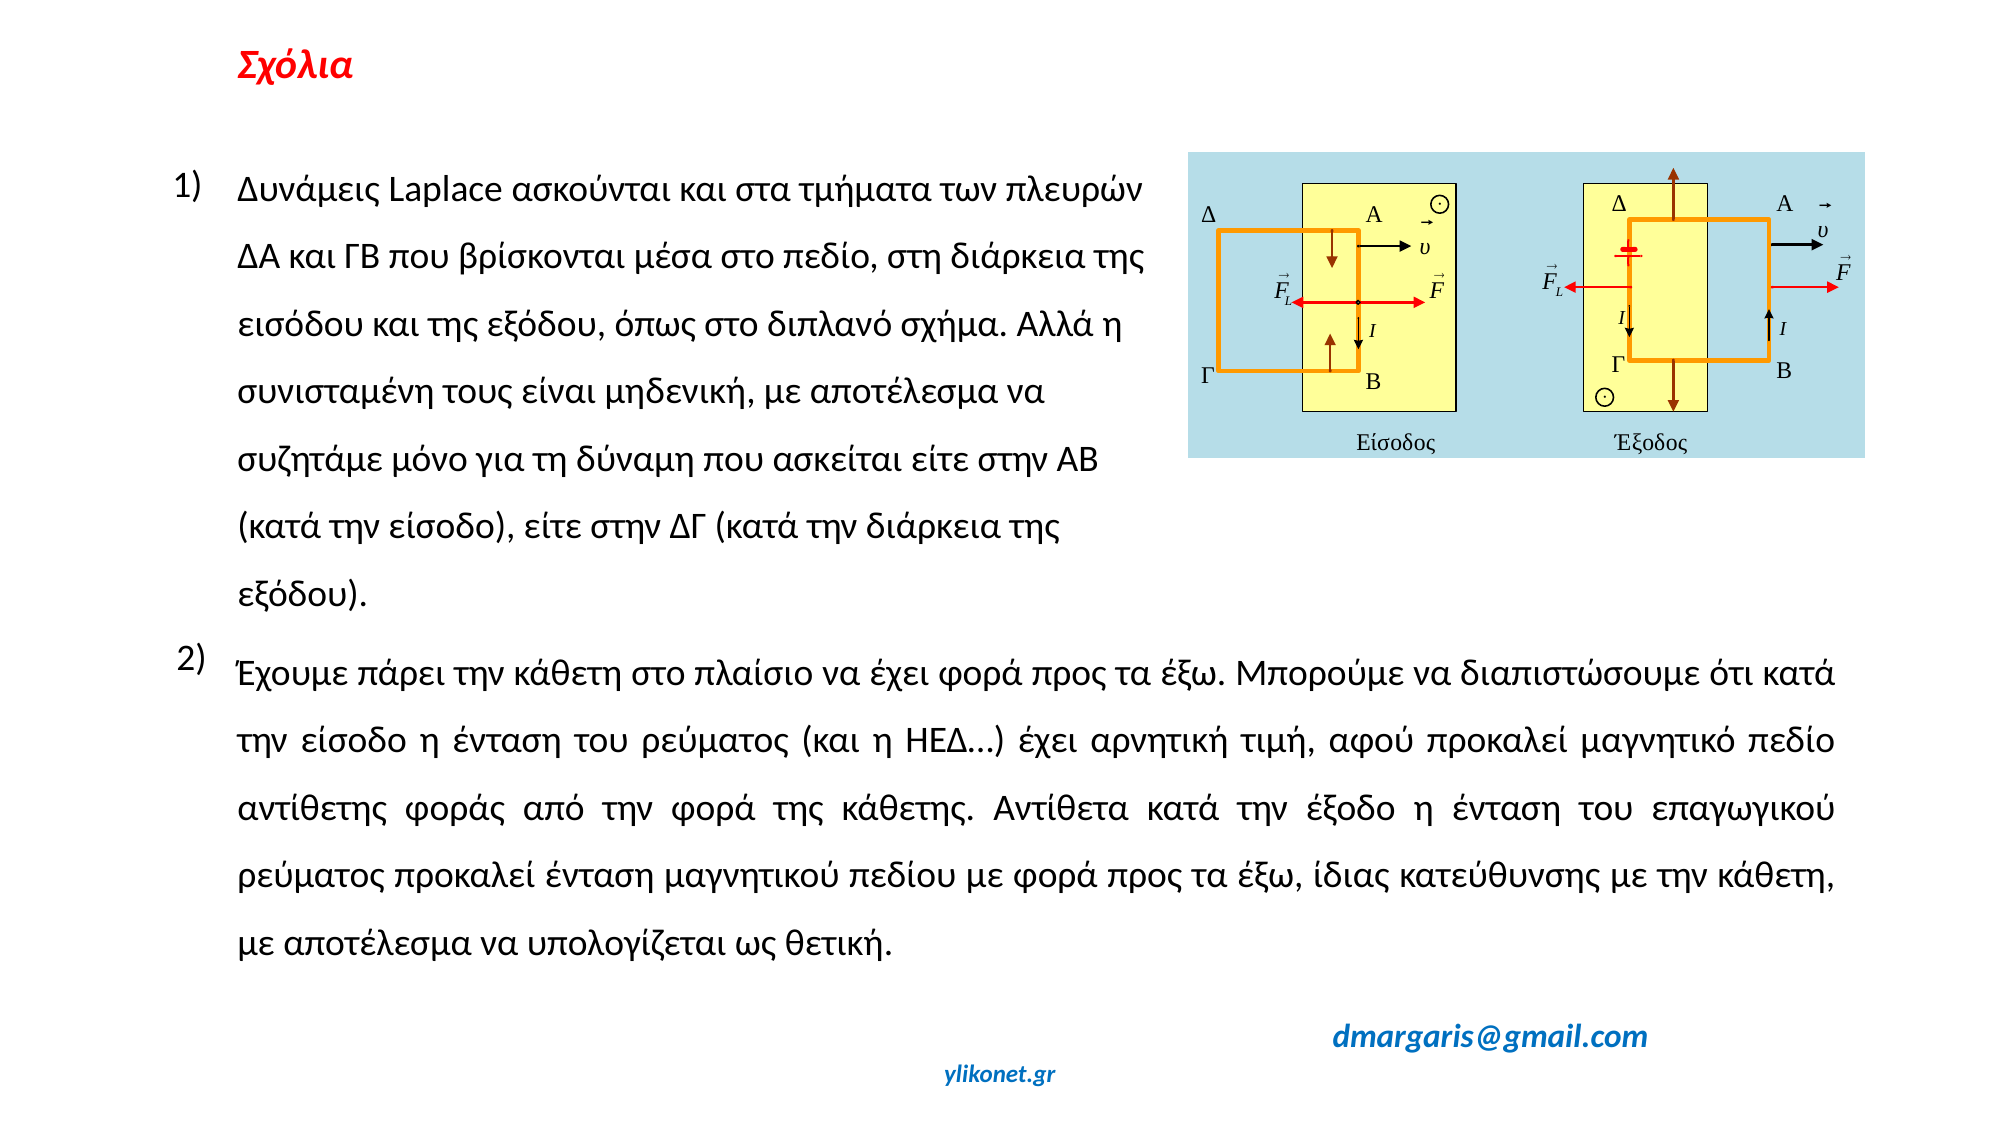

Σχόλια
Δυνάμεις Laplace ασκούνται και στα τμήματα των πλευρών ΔΑ και ΓΒ που βρίσκονται μέσα στο πεδίο, στη διάρκεια της εισόδου και της εξόδου, όπως στο διπλανό σχήμα. Αλλά η συνισταμένη τους είναι μηδενική, με αποτέλεσμα να συζητάμε μόνο για τη δύναμη που ασκείται είτε στην ΑΒ (κατά την είσοδο), είτε στην ΔΓ (κατά την διάρκεια της εξόδου).
1)
Έχουμε πάρει την κάθετη στο πλαίσιο να έχει φορά προς τα έξω. Μπορούμε να διαπιστώσουμε ότι κατά την είσοδο η ένταση του ρεύματος (και η ΗΕΔ…) έχει αρνητική τιμή, αφού προκαλεί μαγνητικό πεδίο αντίθετης φοράς από την φορά της κάθετης. Αντίθετα κατά την έξοδο η ένταση του επαγωγικού ρεύματος προκαλεί ένταση μαγνητικού πεδίου με φορά προς τα έξω, ίδιας κατεύθυνσης με την κάθετη, με αποτέλεσμα να υπολογίζεται ως θετική.
2)
dmargaris@gmail.com
ylikonet.gr